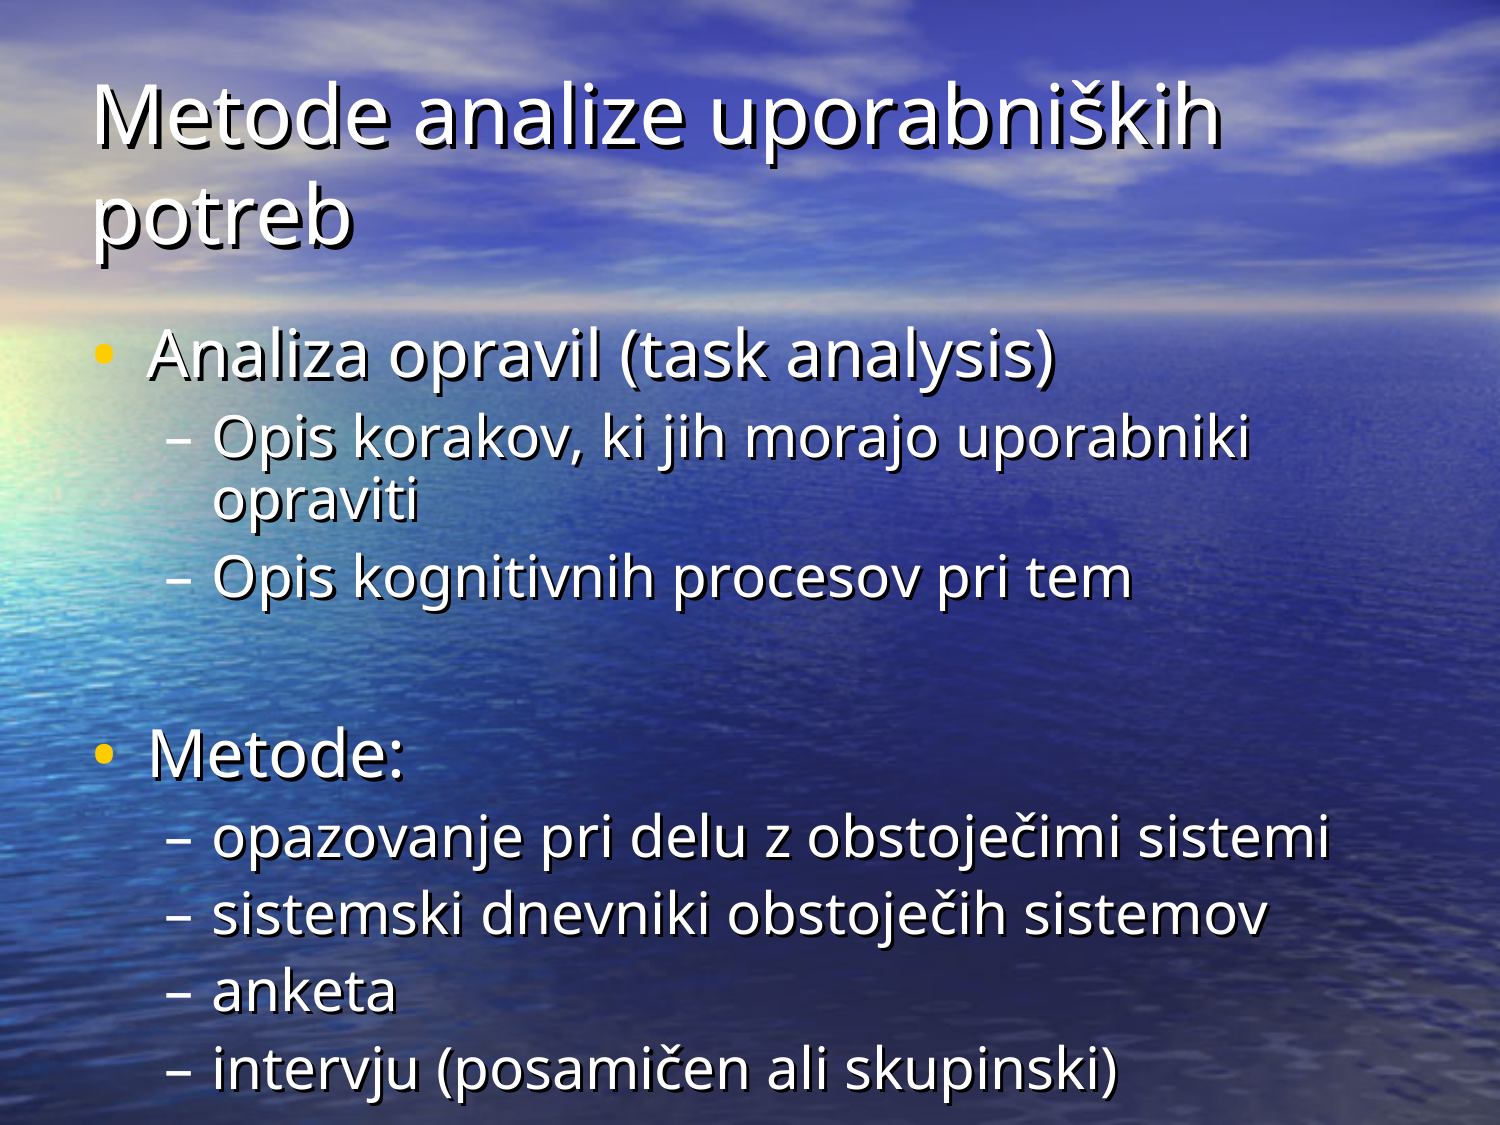

# Metode analize uporabniških potreb
Analiza opravil (task analysis)
Opis korakov, ki jih morajo uporabniki opraviti
Opis kognitivnih procesov pri tem
Metode:
opazovanje pri delu z obstoječimi sistemi
sistemski dnevniki obstoječih sistemov
anketa
intervju (posamičen ali skupinski)